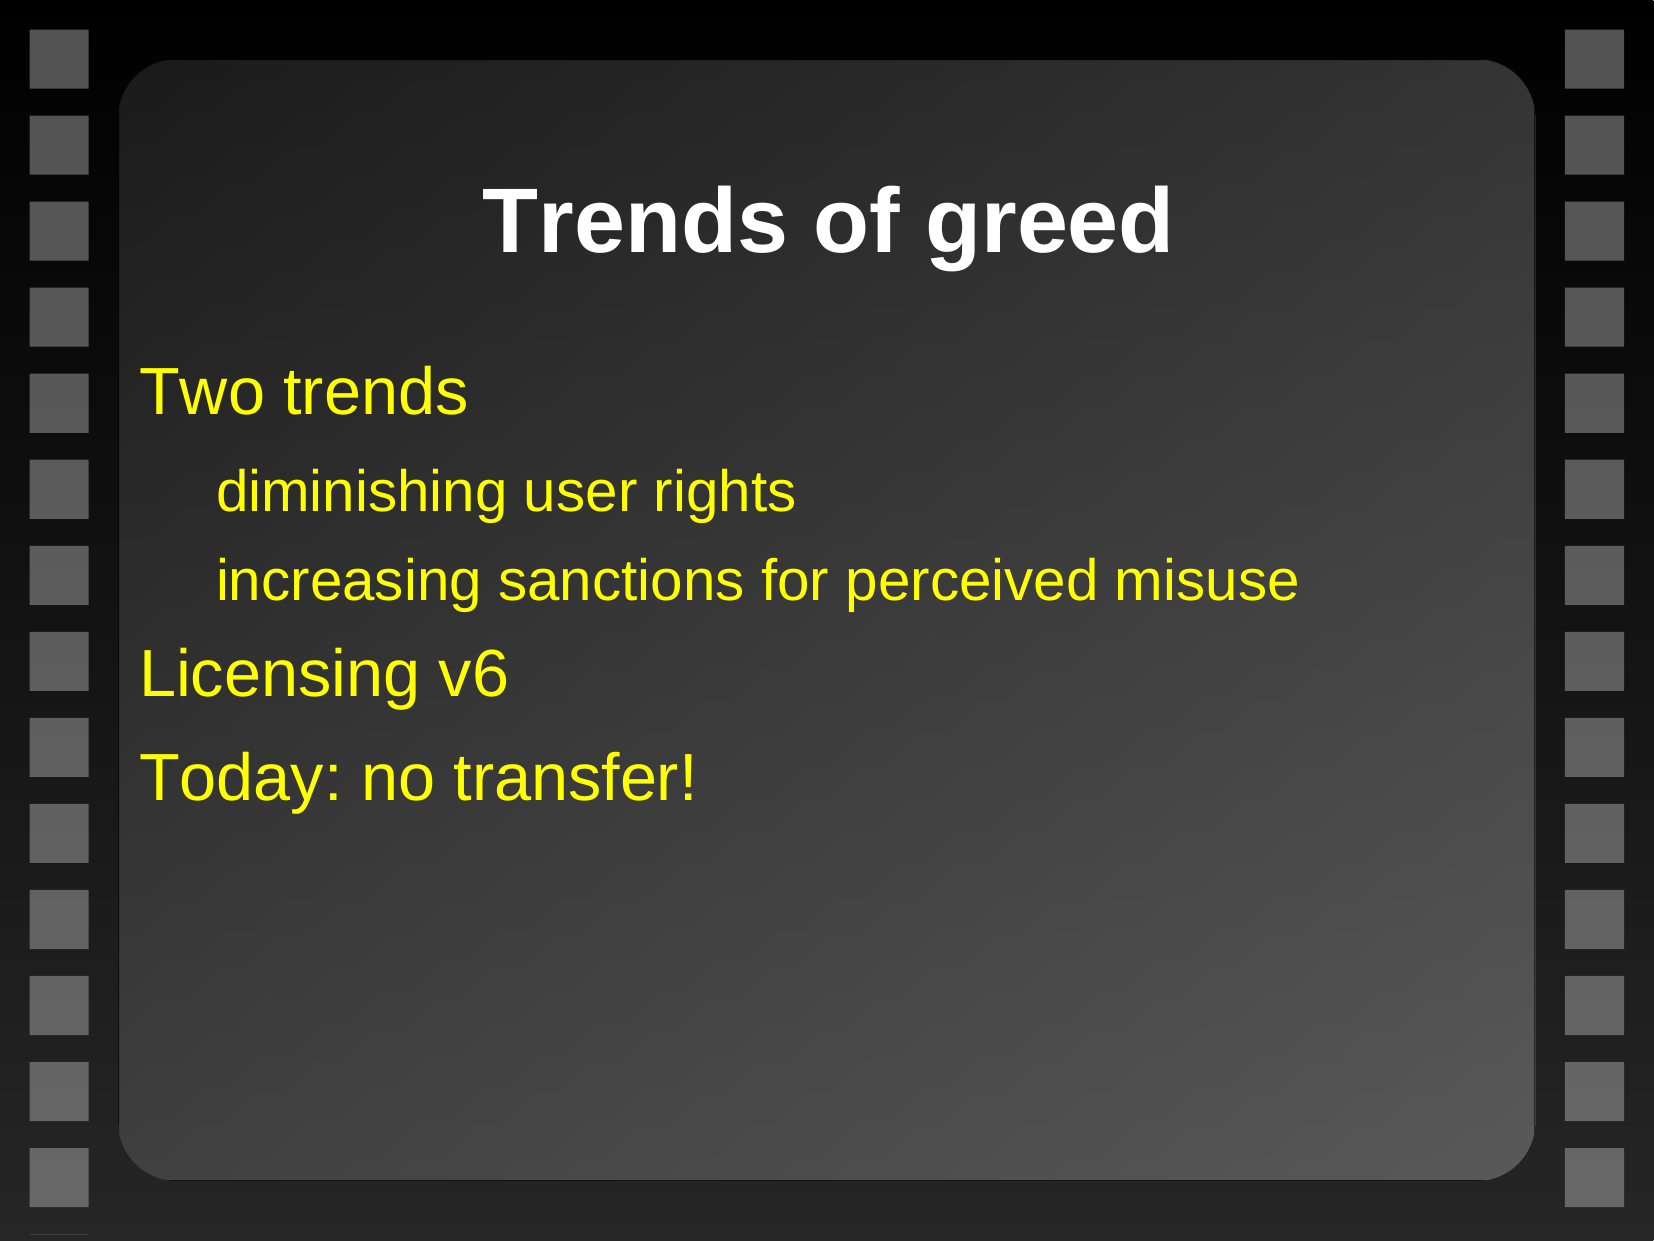

# Trends of greed
Two trends
diminishing user rights
increasing sanctions for perceived misuse
Licensing v6
Today: no transfer!